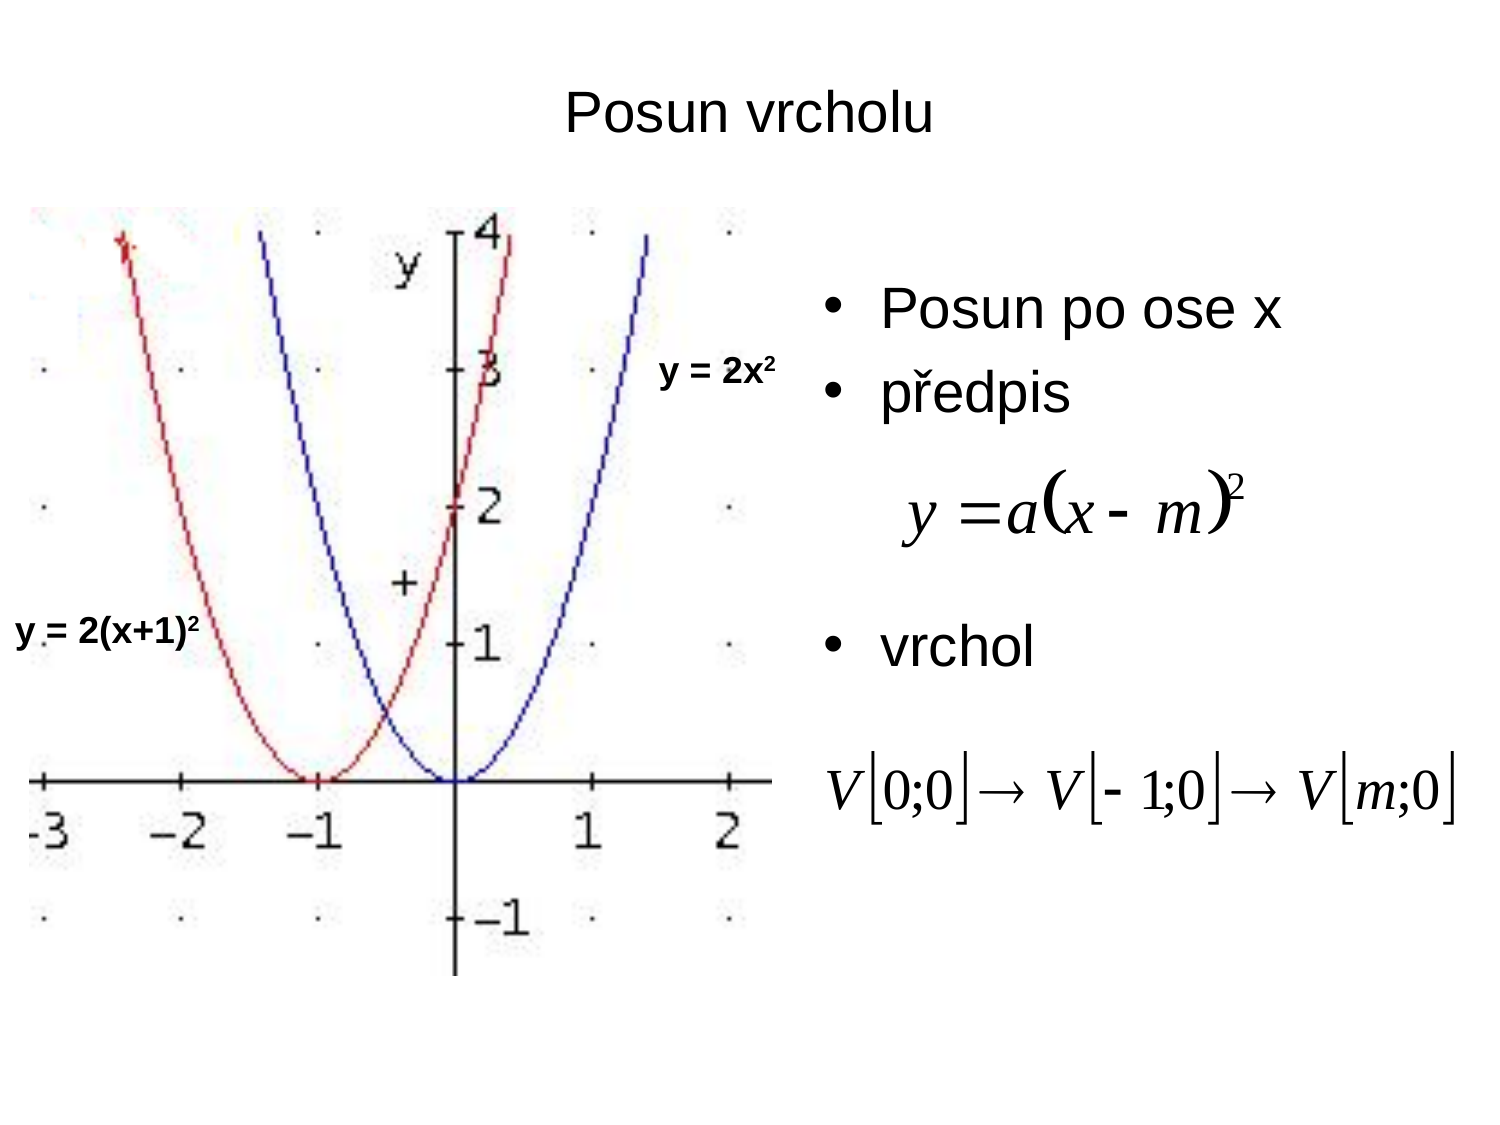

# Posun vrcholu
Posun po ose x
předpis
vrchol
y = 2x2
y = 2(x+1)2